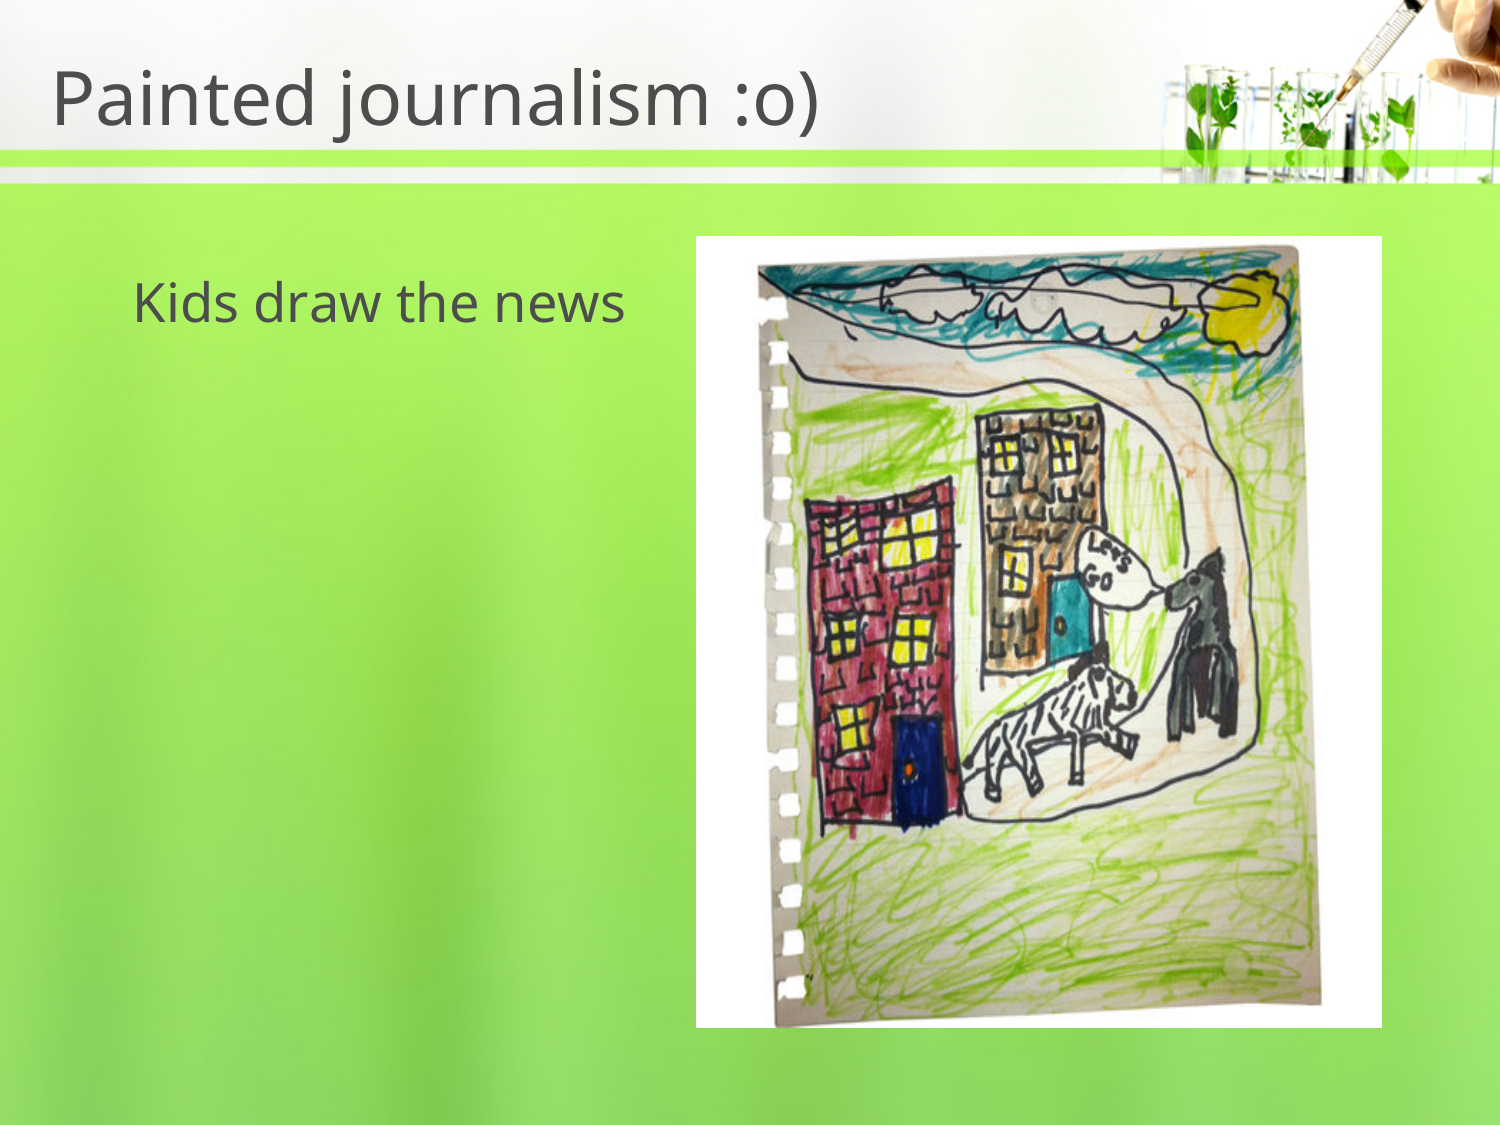

# Painted journalism :o)
Kids draw the news